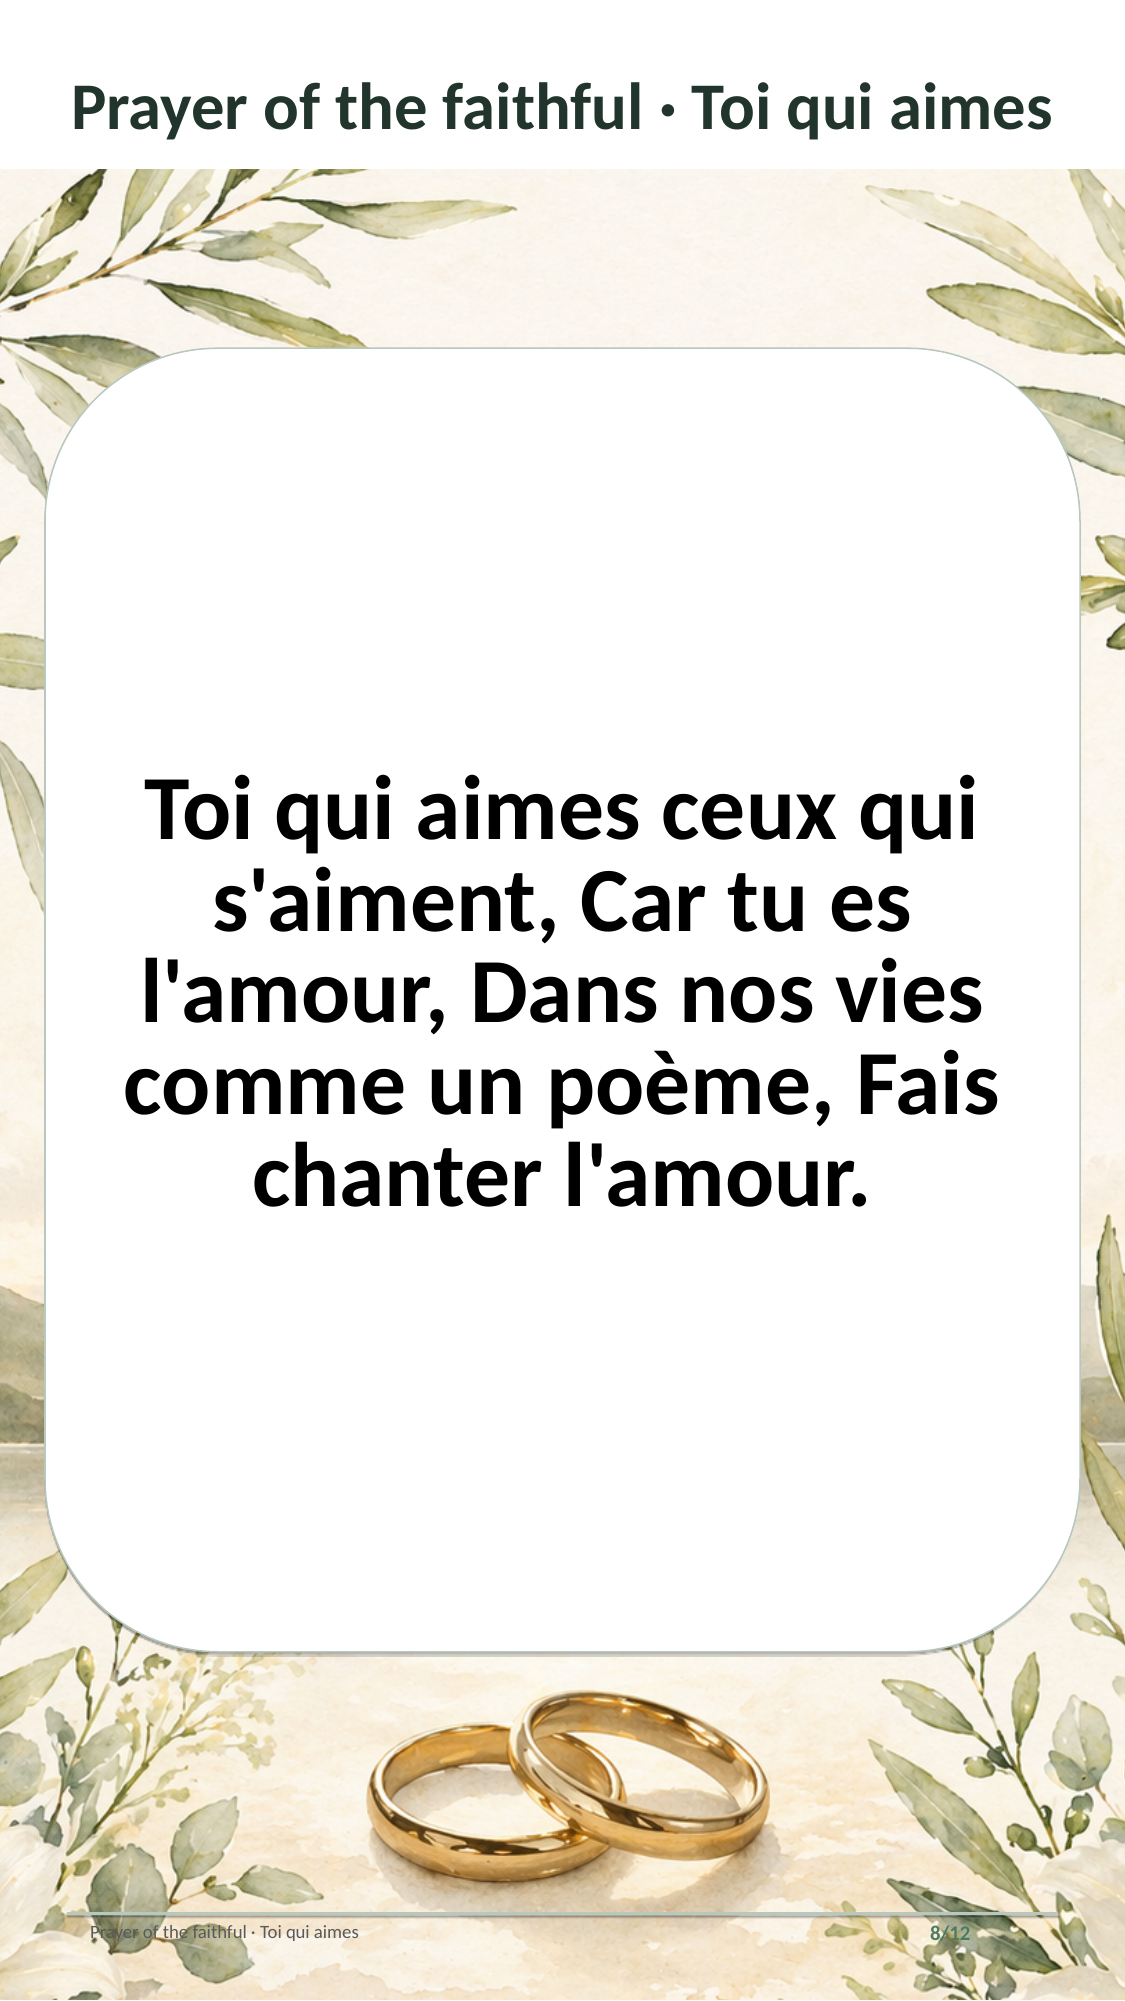

Prayer of the faithful · Toi qui aimes
Toi qui aimes ceux qui s'aiment, Car tu es l'amour, Dans nos vies comme un poème, Fais chanter l'amour.
Prayer of the faithful · Toi qui aimes
8/12